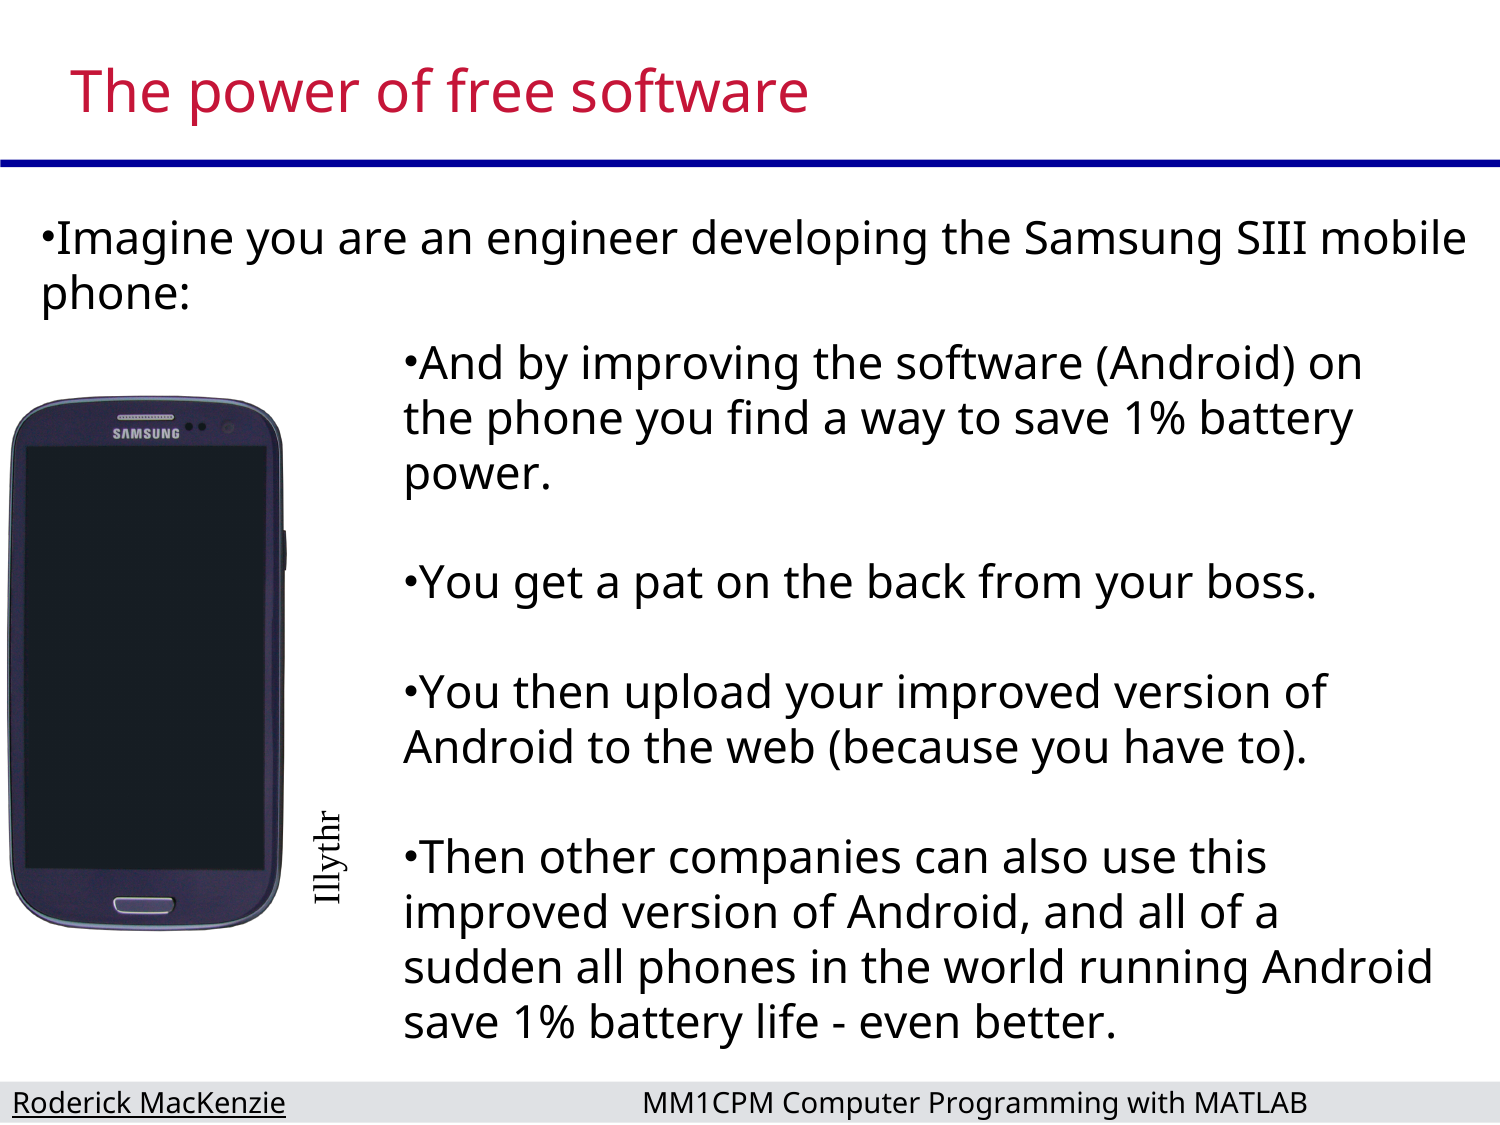

# The power of free software
Imagine you are an engineer developing the Samsung SIII mobile phone:
And by improving the software (Android) on the phone you find a way to save 1% battery power.
You get a pat on the back from your boss.
You then upload your improved version of Android to the web (because you have to).
Then other companies can also use this improved version of Android, and all of a sudden all phones in the world running Android save 1% battery life - even better.
Illythr